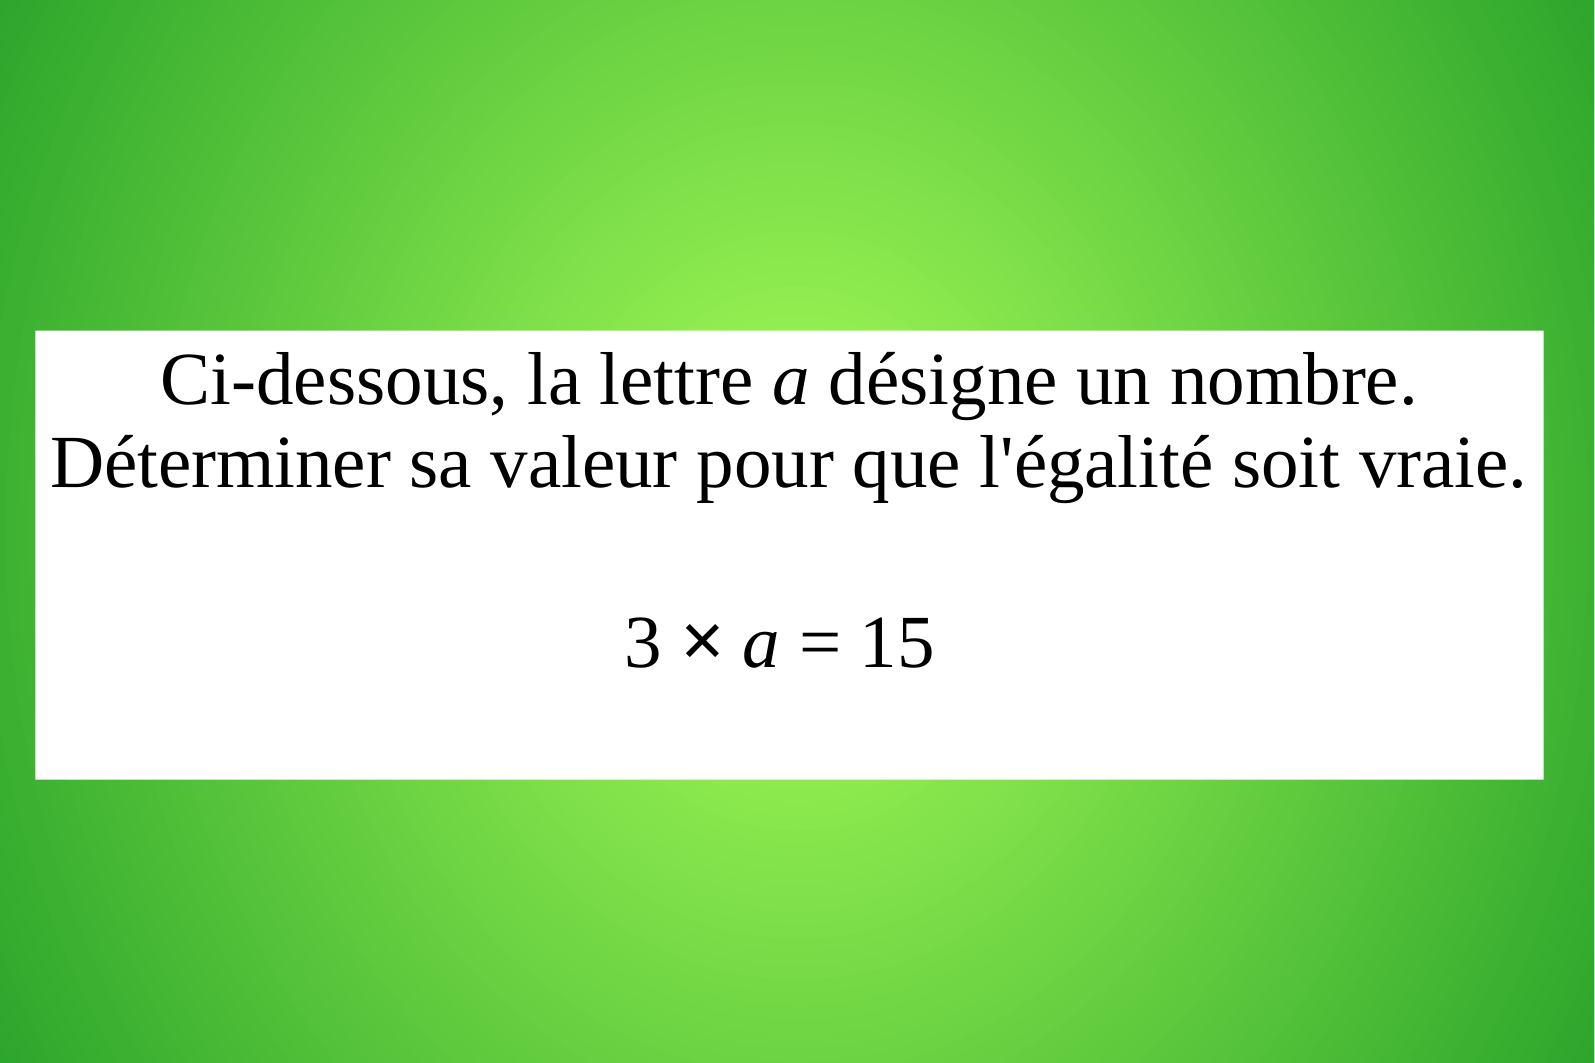

Ci-dessous, la lettre a désigne un nombre.
Déterminer sa valeur pour que l'égalité soit vraie.
3 × a = 15